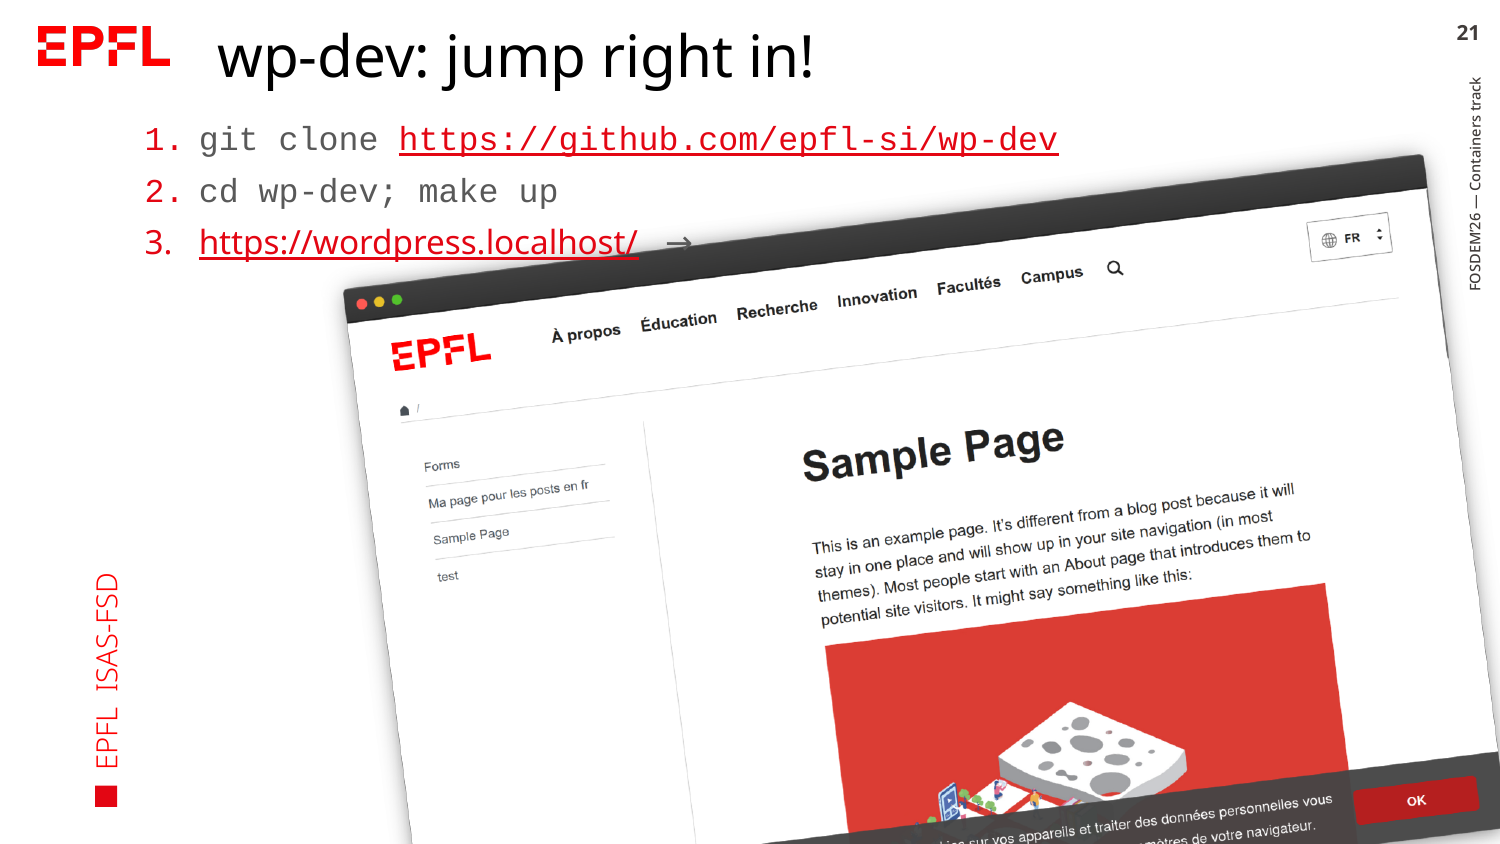

# wp-dev: jump right in!
git clone https://github.com/epfl-si/wp-dev
cd wp-dev; make up
https://wordpress.localhost/ →